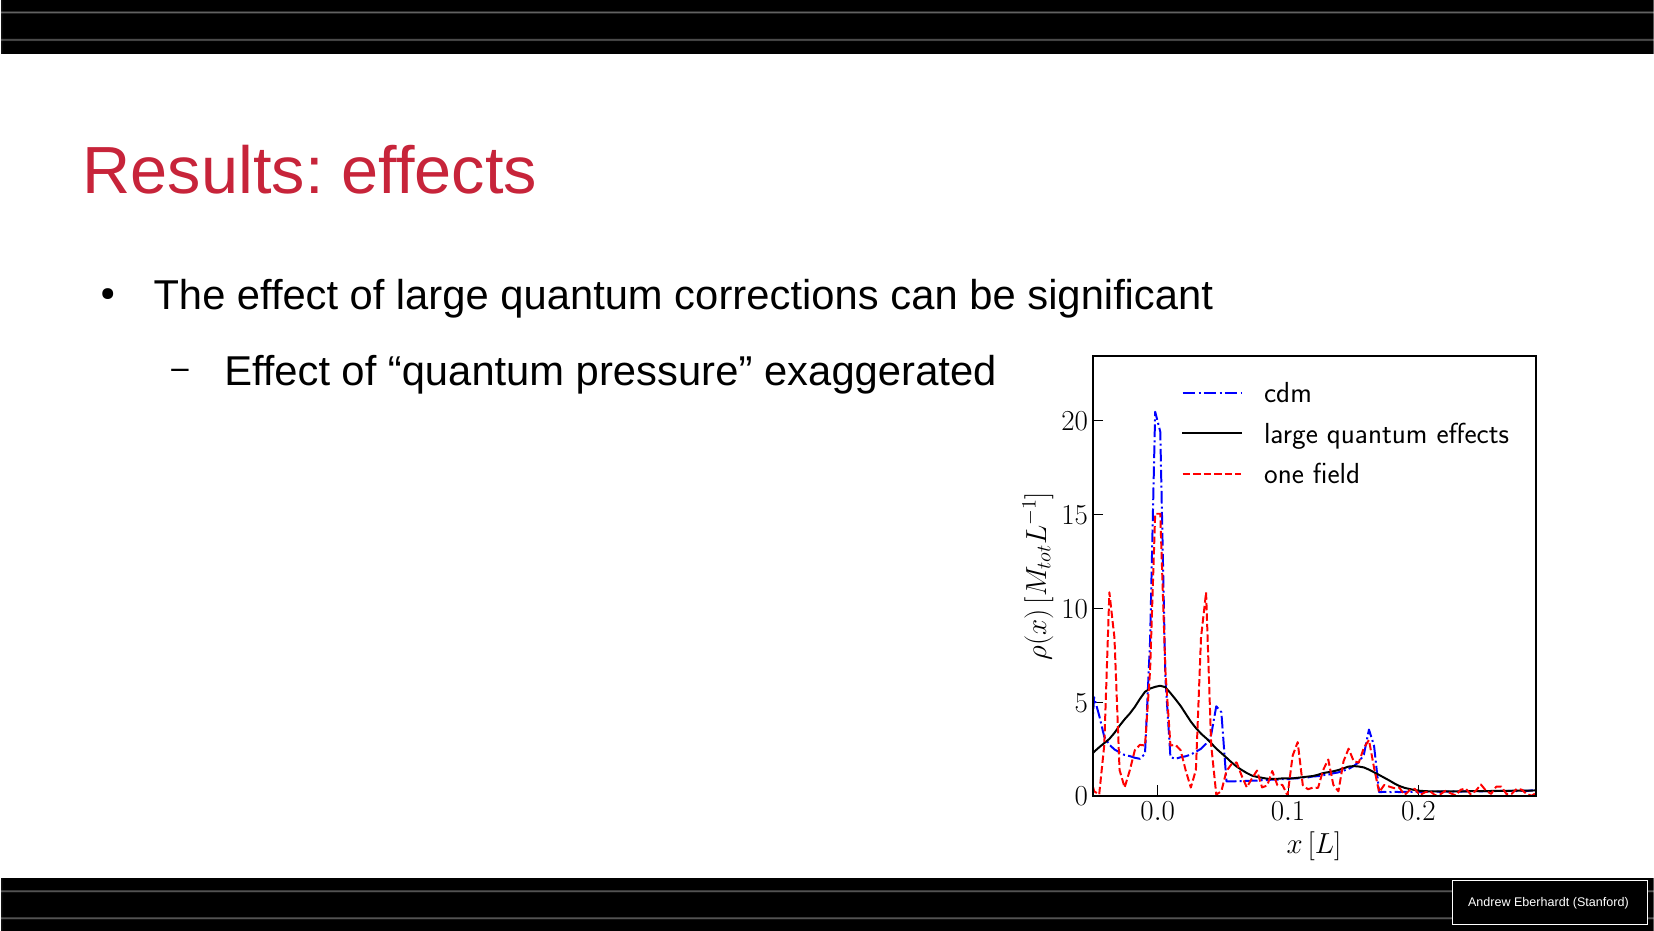

# Results: effects
The effect of large quantum corrections can be significant
Effect of “quantum pressure” exaggerated
Andrew Eberhardt (Stanford)